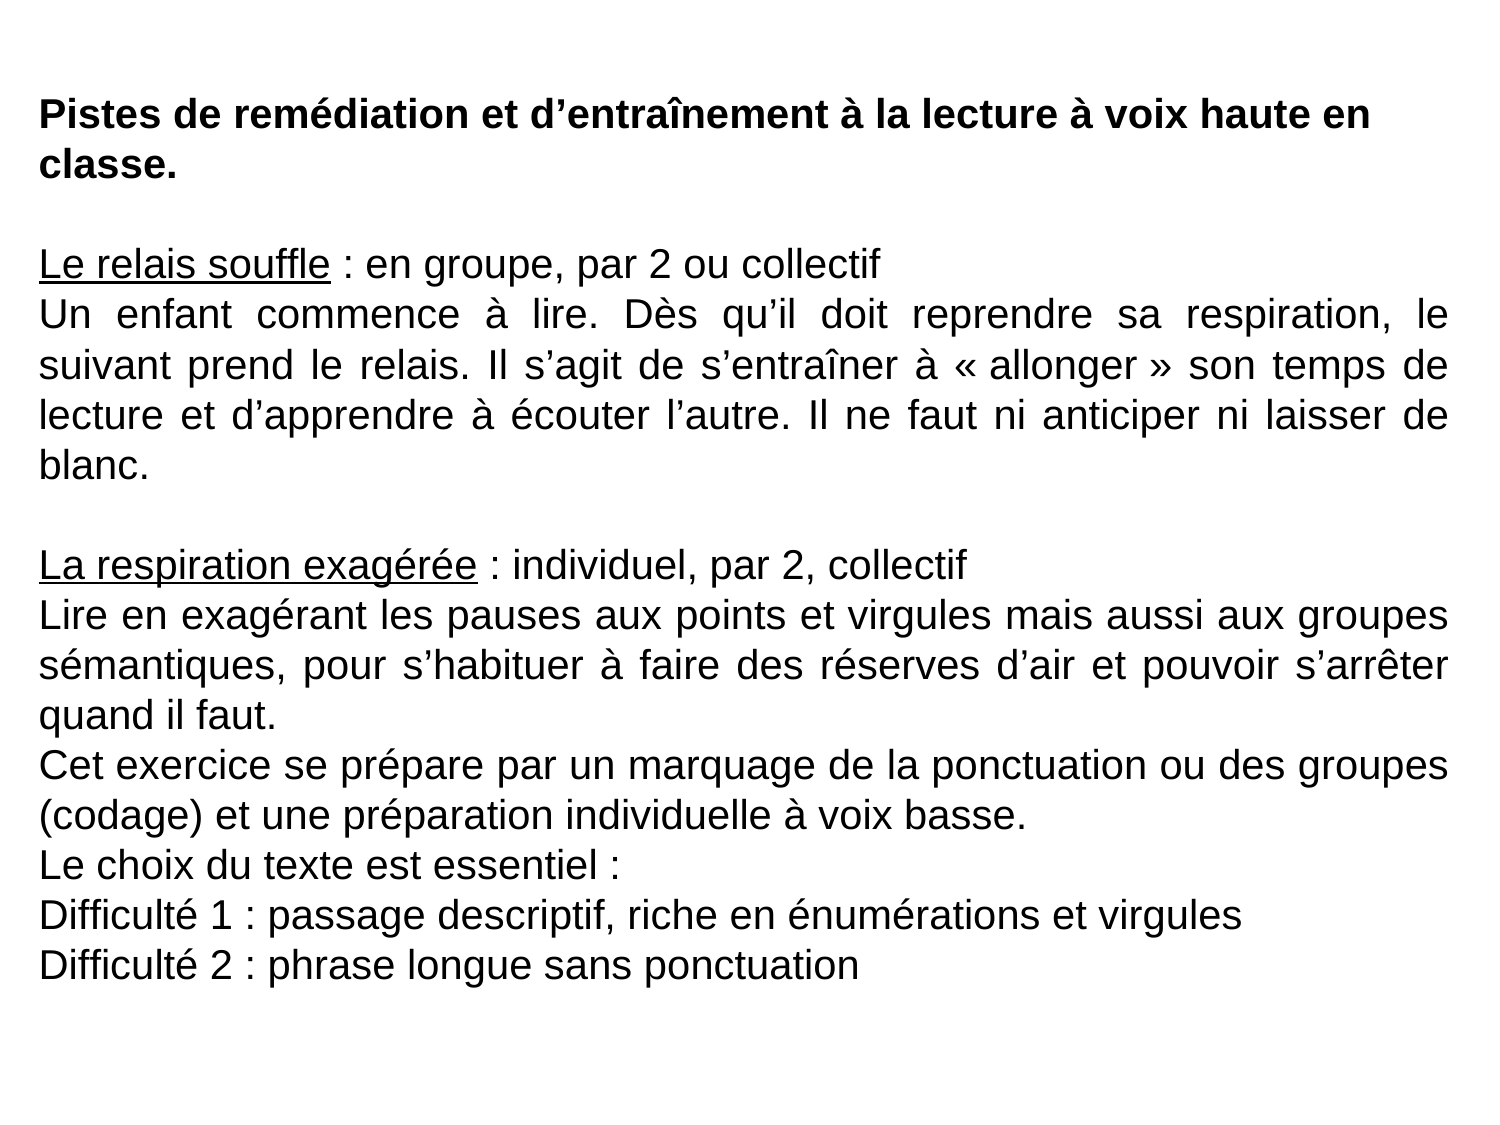

Pistes de remédiation et d’entraînement à la lecture à voix haute en classe.
Le relais souffle : en groupe, par 2 ou collectif
Un enfant commence à lire. Dès qu’il doit reprendre sa respiration, le suivant prend le relais. Il s’agit de s’entraîner à « allonger » son temps de lecture et d’apprendre à écouter l’autre. Il ne faut ni anticiper ni laisser de blanc.
La respiration exagérée : individuel, par 2, collectif
Lire en exagérant les pauses aux points et virgules mais aussi aux groupes sémantiques, pour s’habituer à faire des réserves d’air et pouvoir s’arrêter quand il faut.
Cet exercice se prépare par un marquage de la ponctuation ou des groupes (codage) et une préparation individuelle à voix basse.
Le choix du texte est essentiel :
Difficulté 1 : passage descriptif, riche en énumérations et virgules
Difficulté 2 : phrase longue sans ponctuation